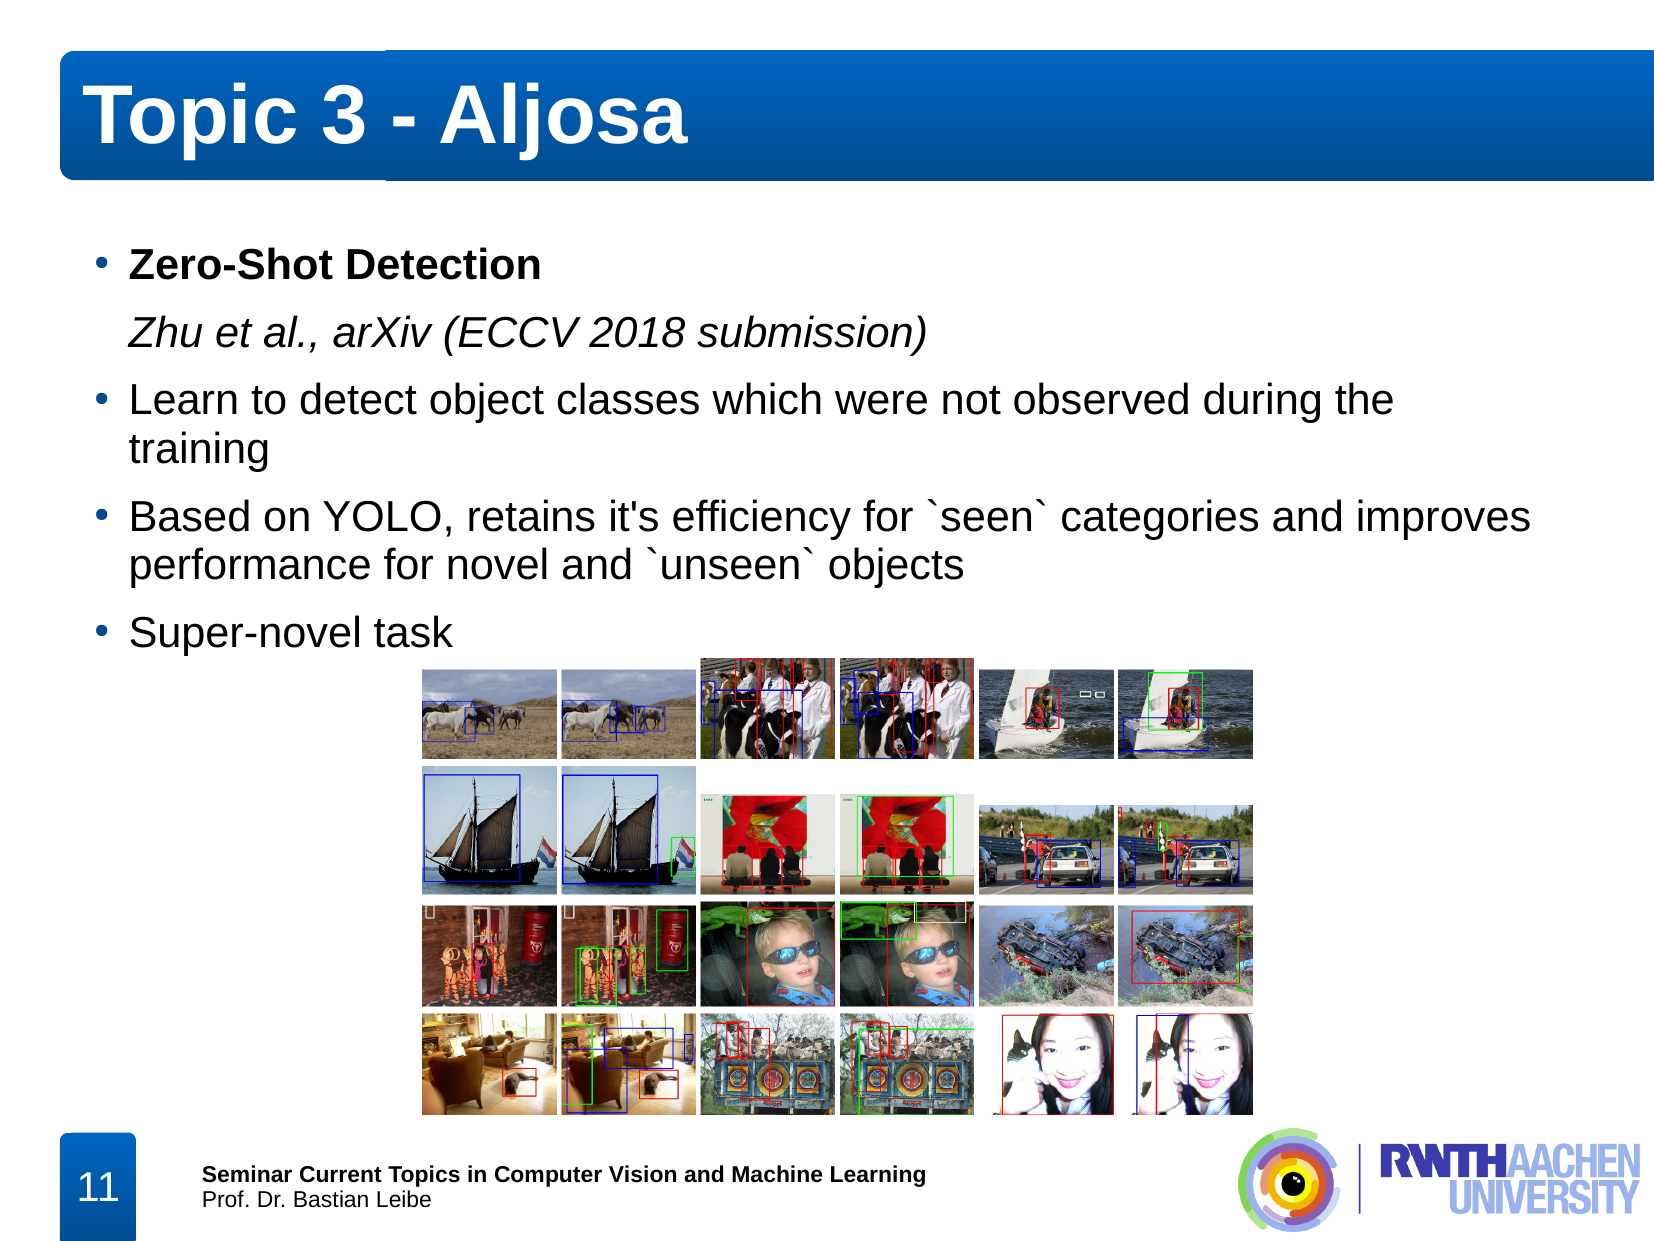

# Topic 3 - Aljosa
Zero-Shot Detection
Zhu et al., arXiv (ECCV 2018 submission)
Learn to detect object classes which were not observed during the training
Based on YOLO, retains it's efficiency for `seen` categories and improves performance for novel and `unseen` objects
Super-novel task
11
TGF 2015 | October 29, 2015 | Delft